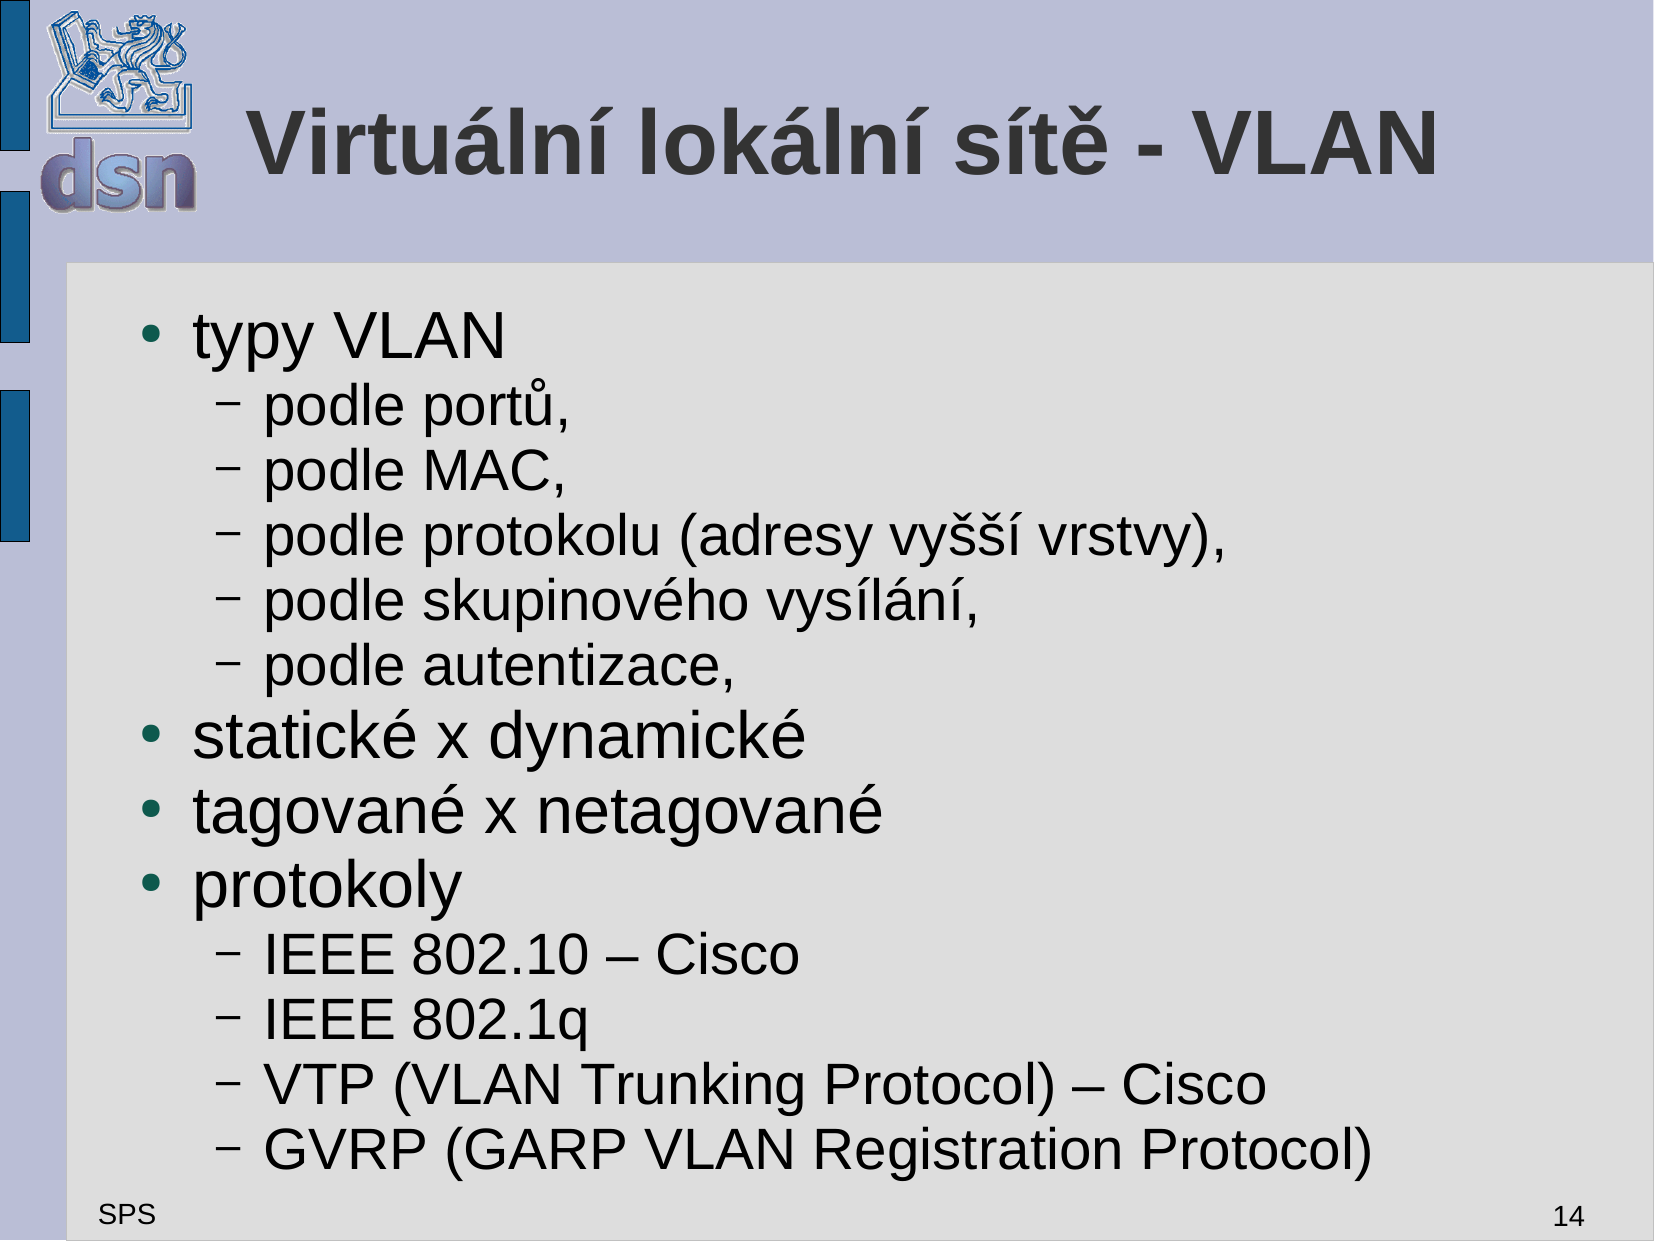

# Virtuální lokální sítě - VLAN
typy VLAN
podle portů,
podle MAC,
podle protokolu (adresy vyšší vrstvy),
podle skupinového vysílání,
podle autentizace,
statické x dynamické
tagované x netagované
protokoly
IEEE 802.10 – Cisco
IEEE 802.1q
VTP (VLAN Trunking Protocol) – Cisco
GVRP (GARP VLAN Registration Protocol)